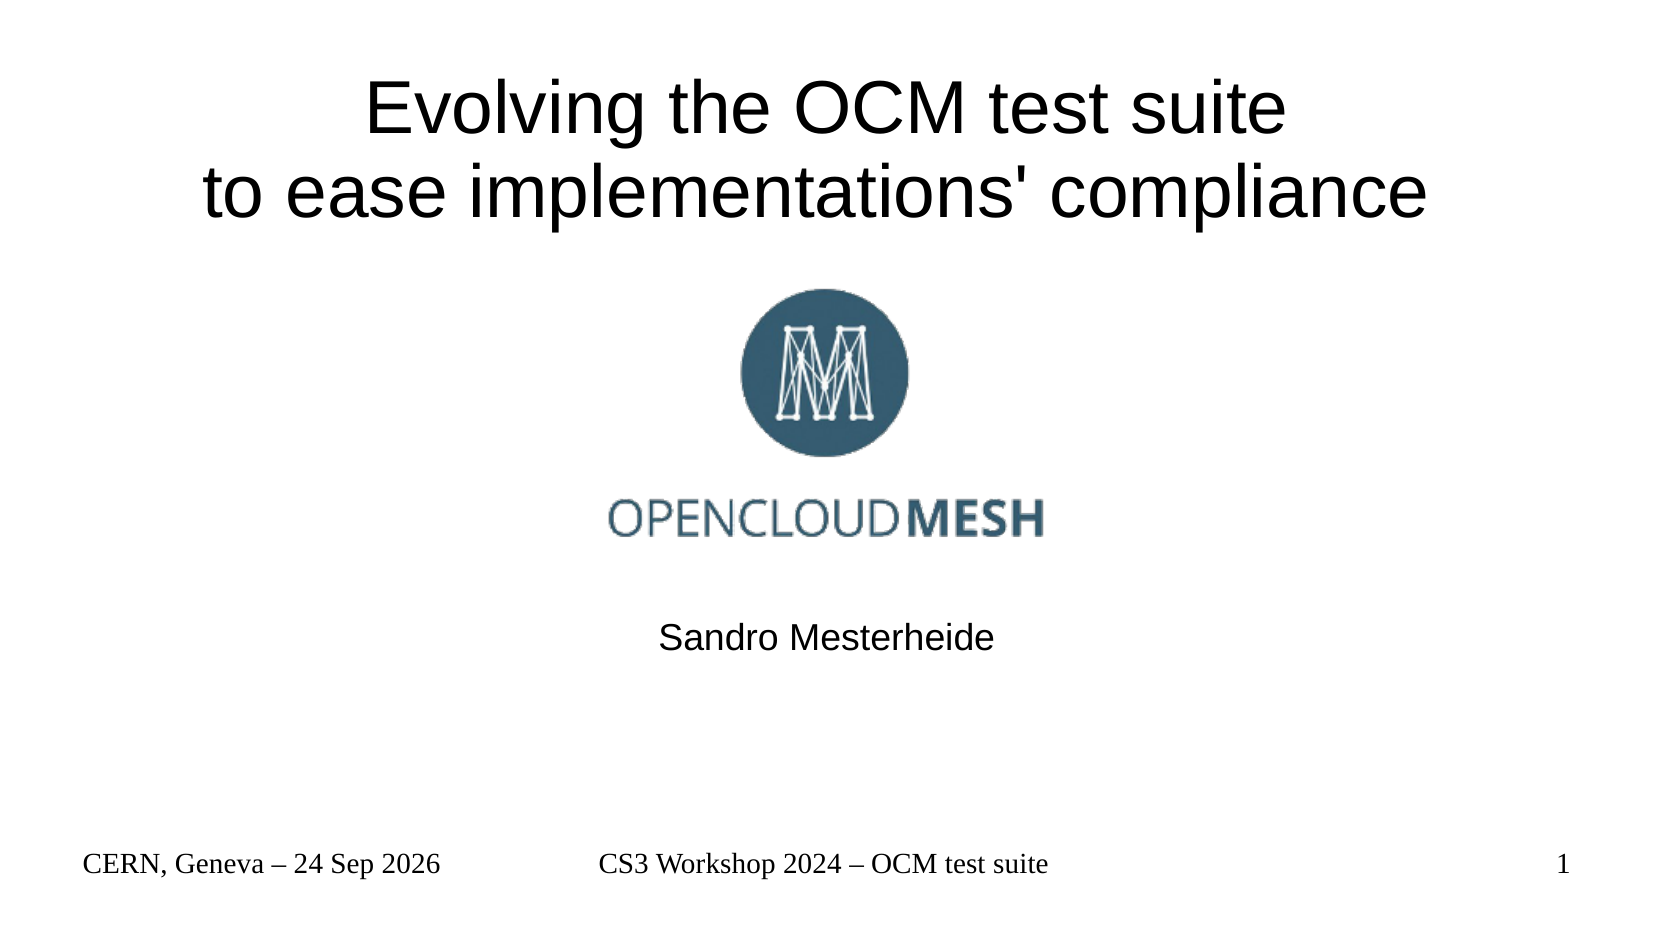

# Evolving the OCM test suite to ease implementations' compliance
Sandro Mesterheide
1